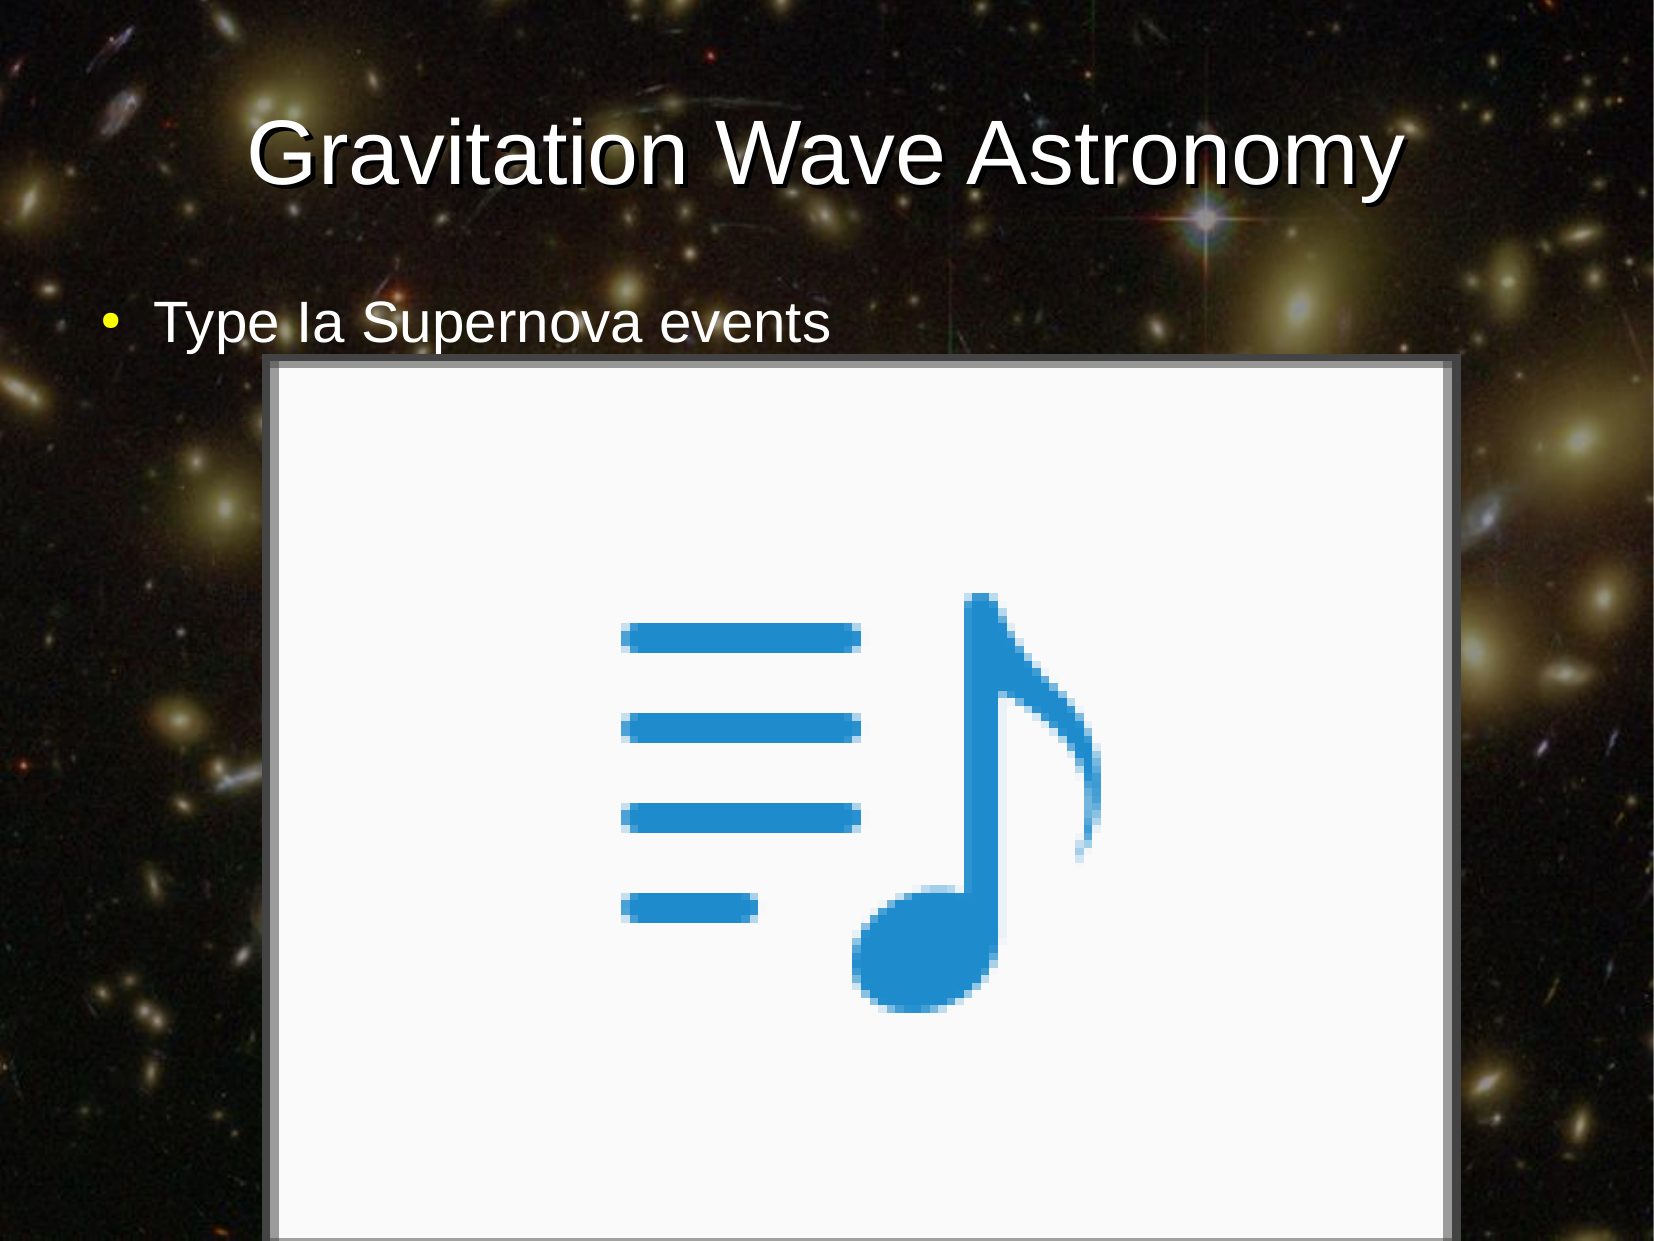

# Gravitation Wave Astronomy
Type Ia Supernova events